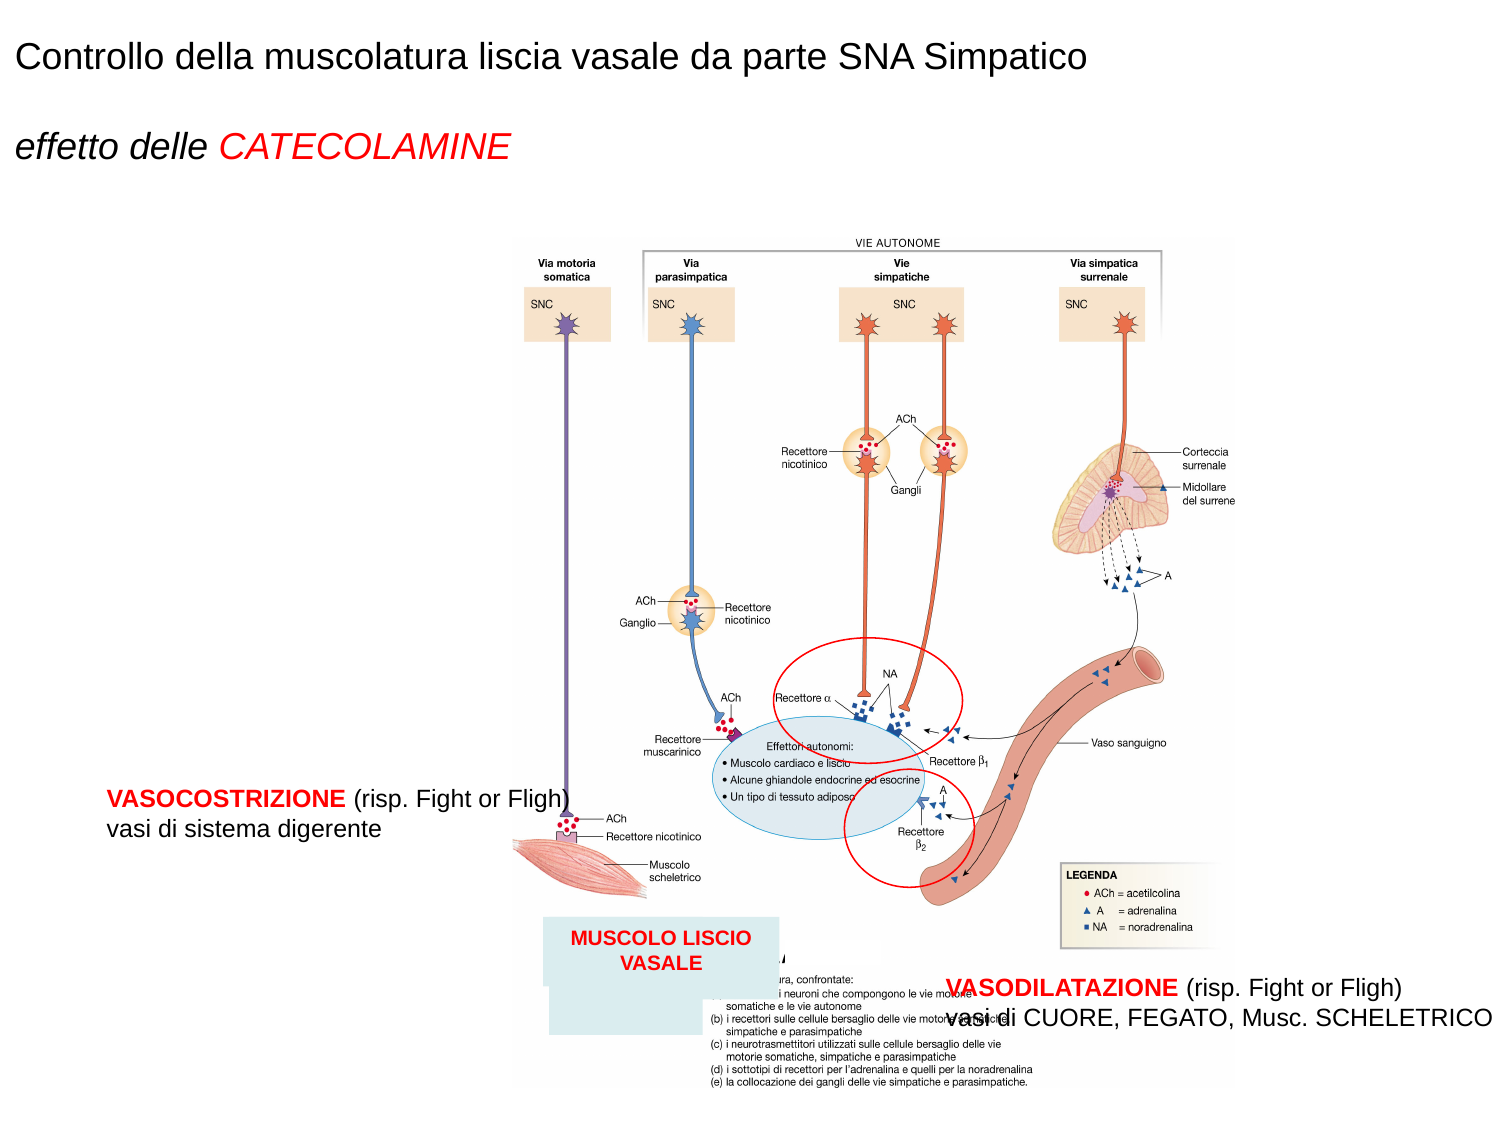

Controllo della muscolatura liscia vasale da parte SNA Simpatico
effetto delle CATECOLAMINE
VASOCOSTRIZIONE (risp. Fight or Fligh)
vasi di sistema digerente
MUSCOLO LISCIO VASALE
VASODILATAZIONE (risp. Fight or Fligh)
vasi di CUORE, FEGATO, Musc. SCHELETRICO